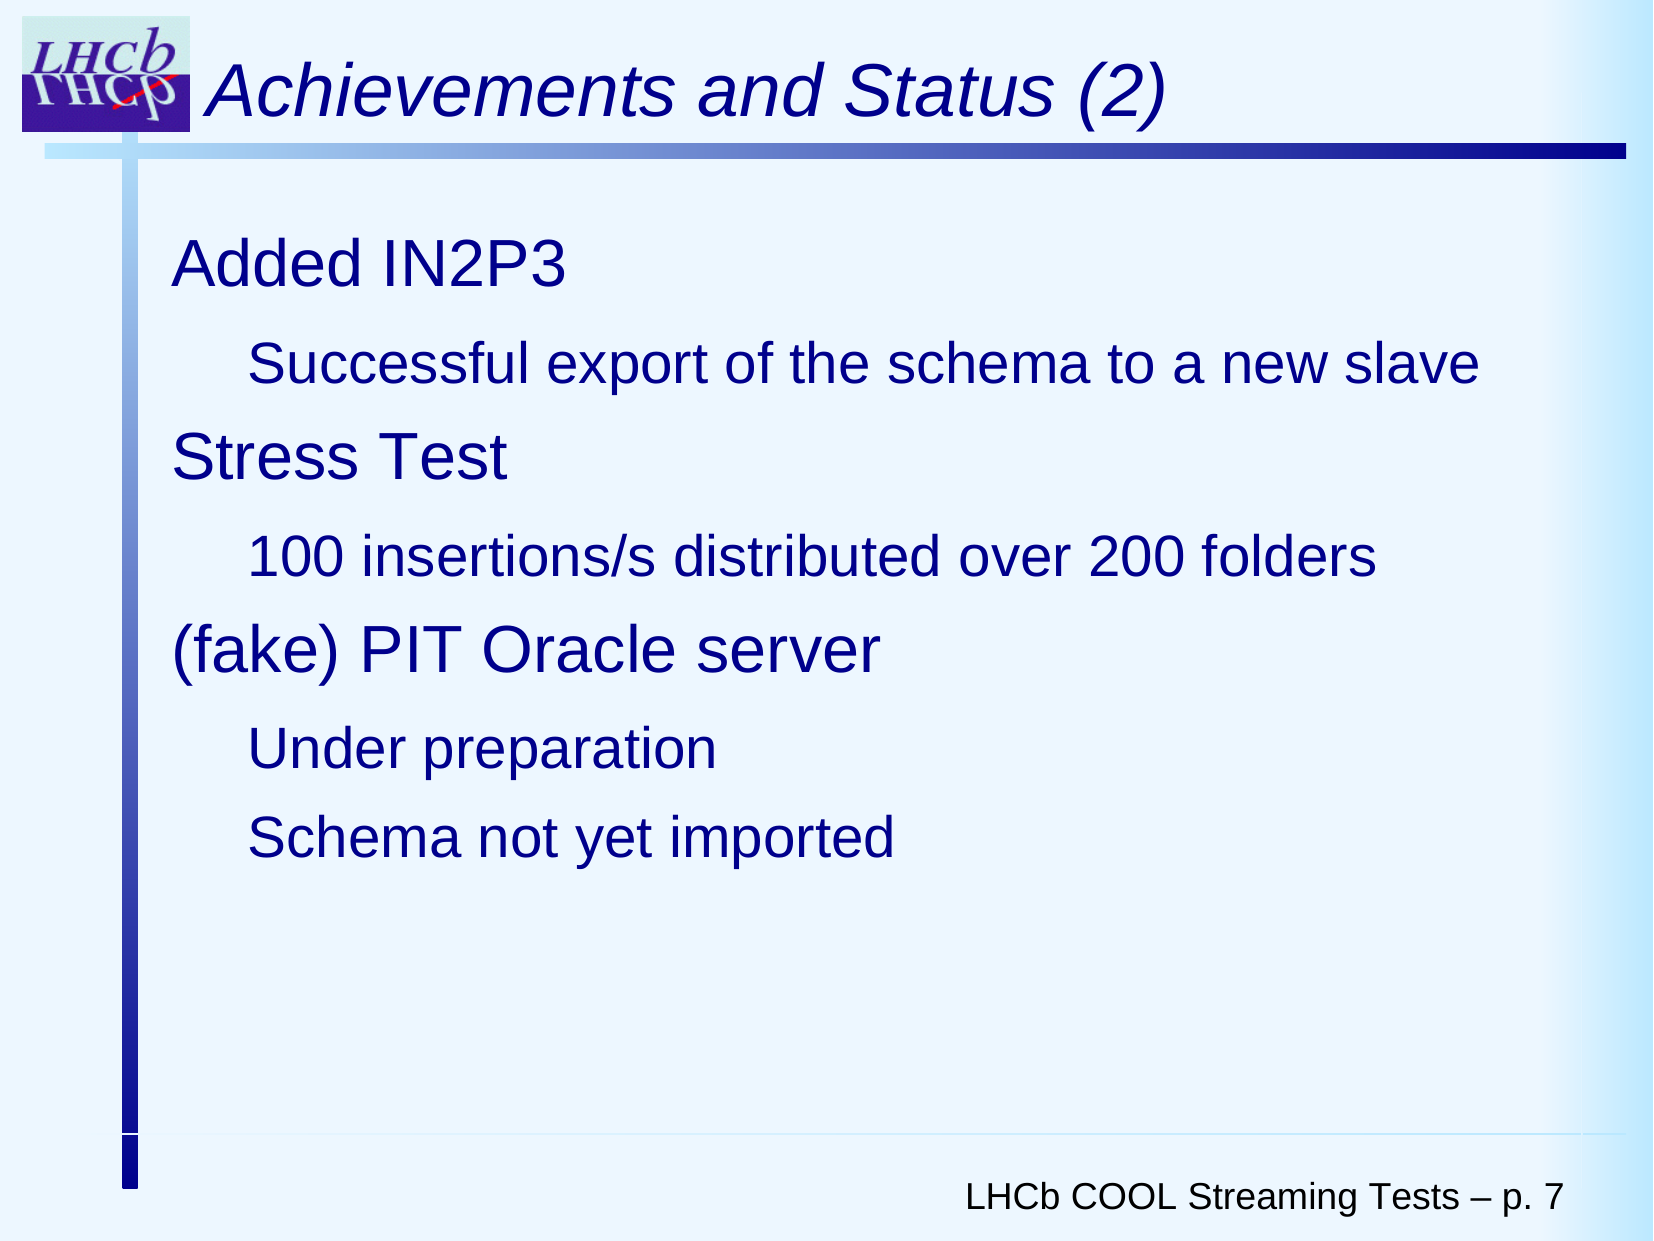

# Achievements and Status (2)
Added IN2P3
Successful export of the schema to a new slave
Stress Test
100 insertions/s distributed over 200 folders
(fake) PIT Oracle server
Under preparation
Schema not yet imported